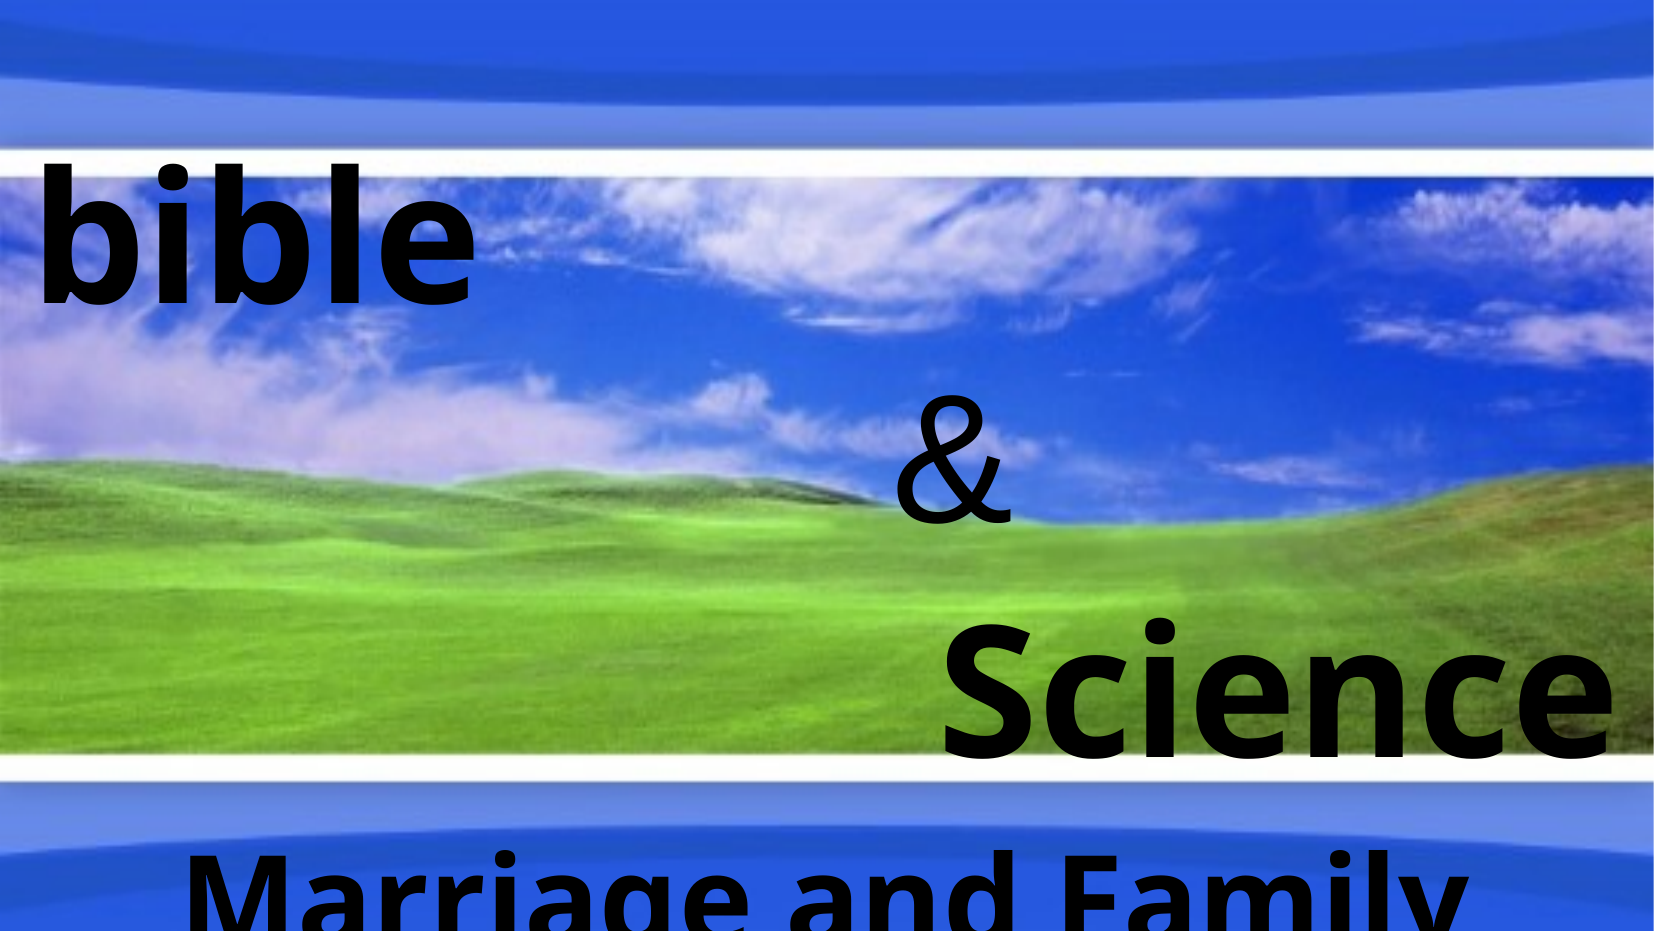

# bible
 &
Science
Marriage and Family